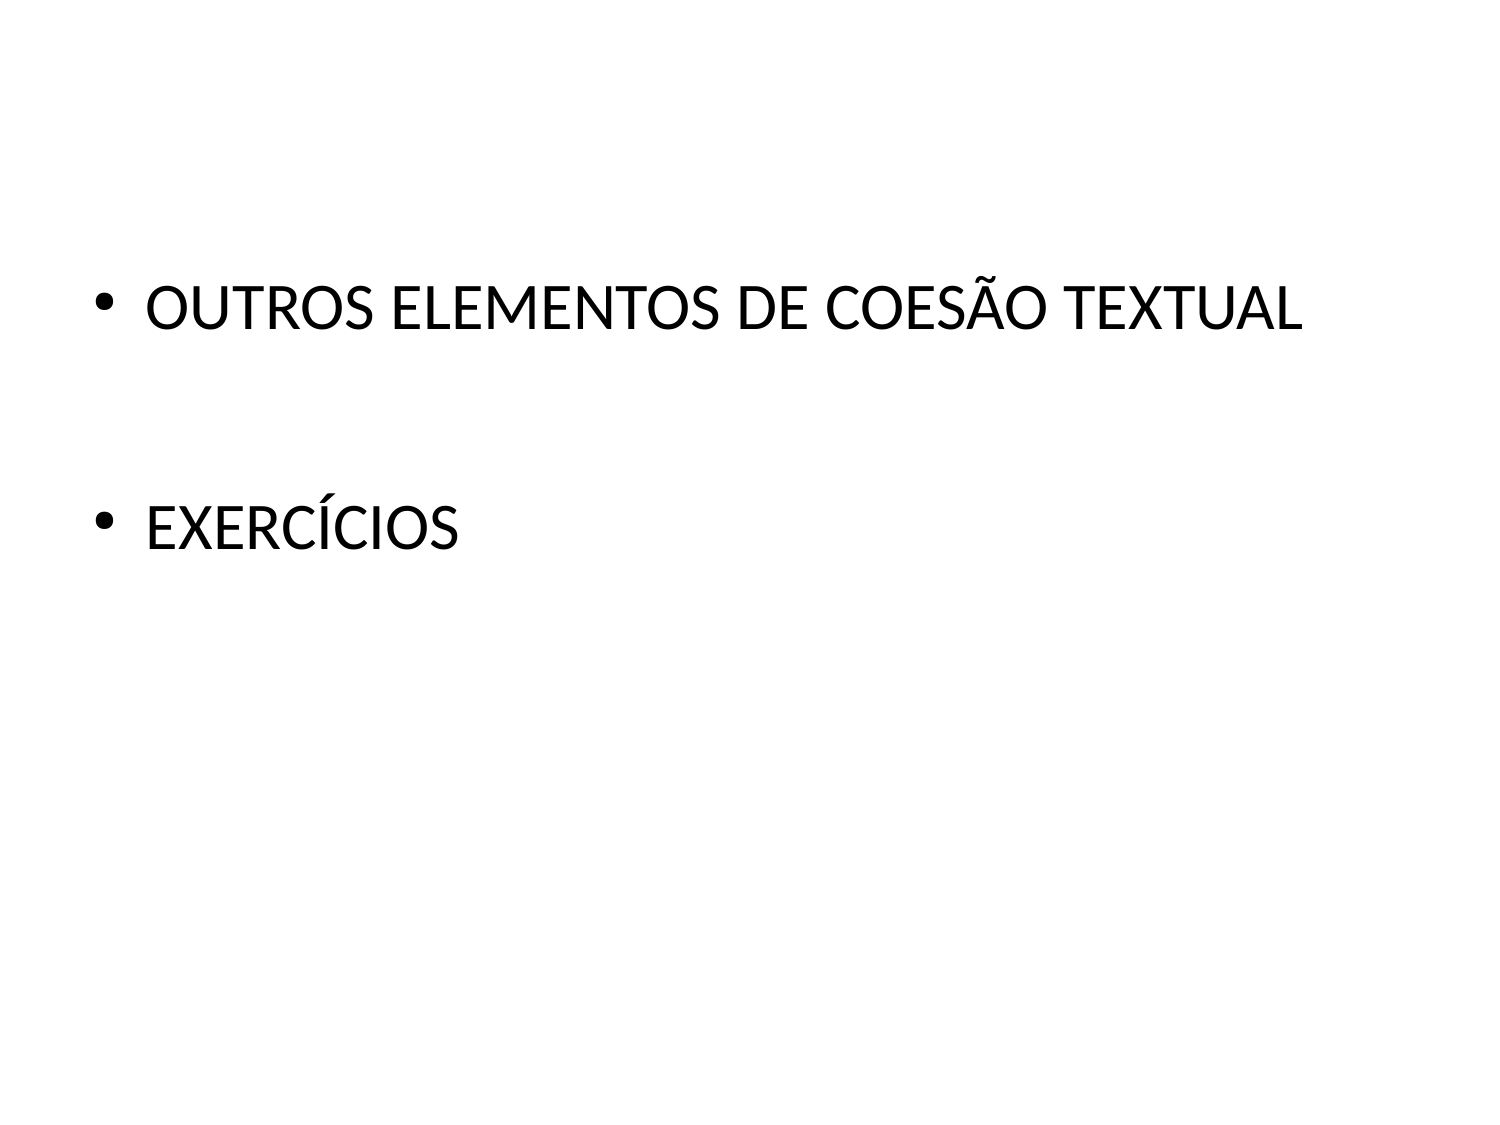

OUTROS ELEMENTOS DE COESÃO TEXTUAL
EXERCÍCIOS
#